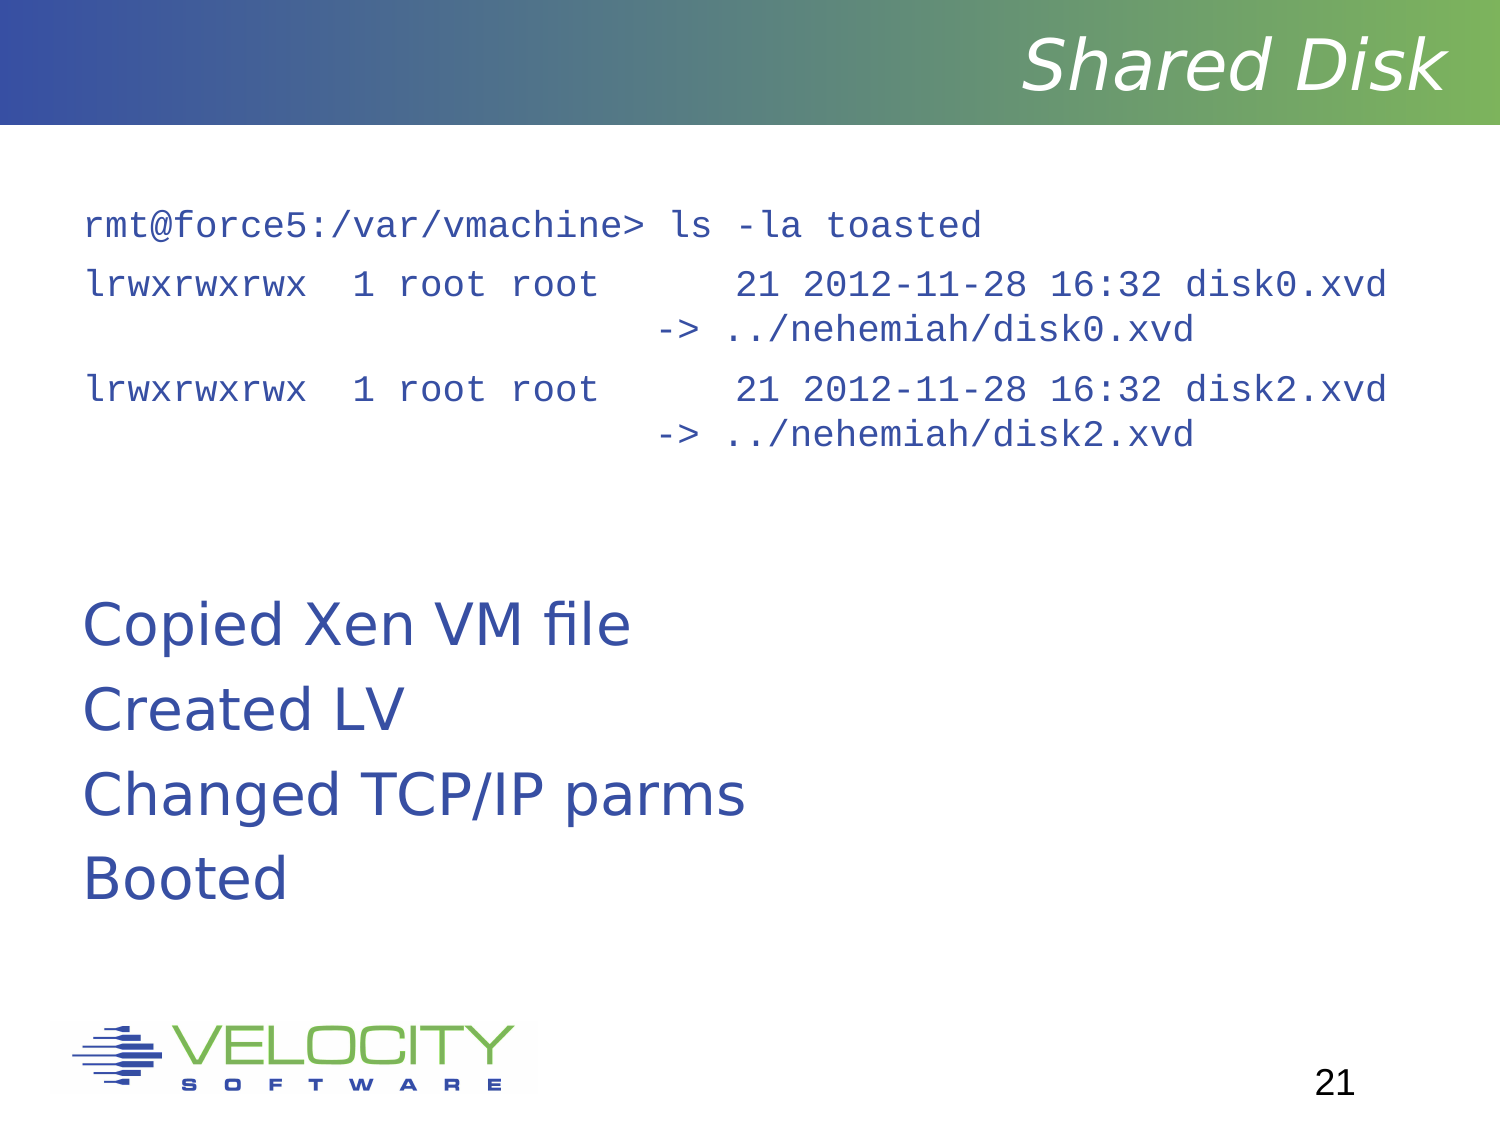

# Shared Disk
rmt@force5:/var/vmachine> ls -la toasted
lrwxrwxrwx 1 root root 21 2012-11-28 16:32 disk0.xvd
				-> ../nehemiah/disk0.xvd
lrwxrwxrwx 1 root root 21 2012-11-28 16:32 disk2.xvd
				-> ../nehemiah/disk2.xvd
Copied Xen VM file
Created LV
Changed TCP/IP parms
Booted
21